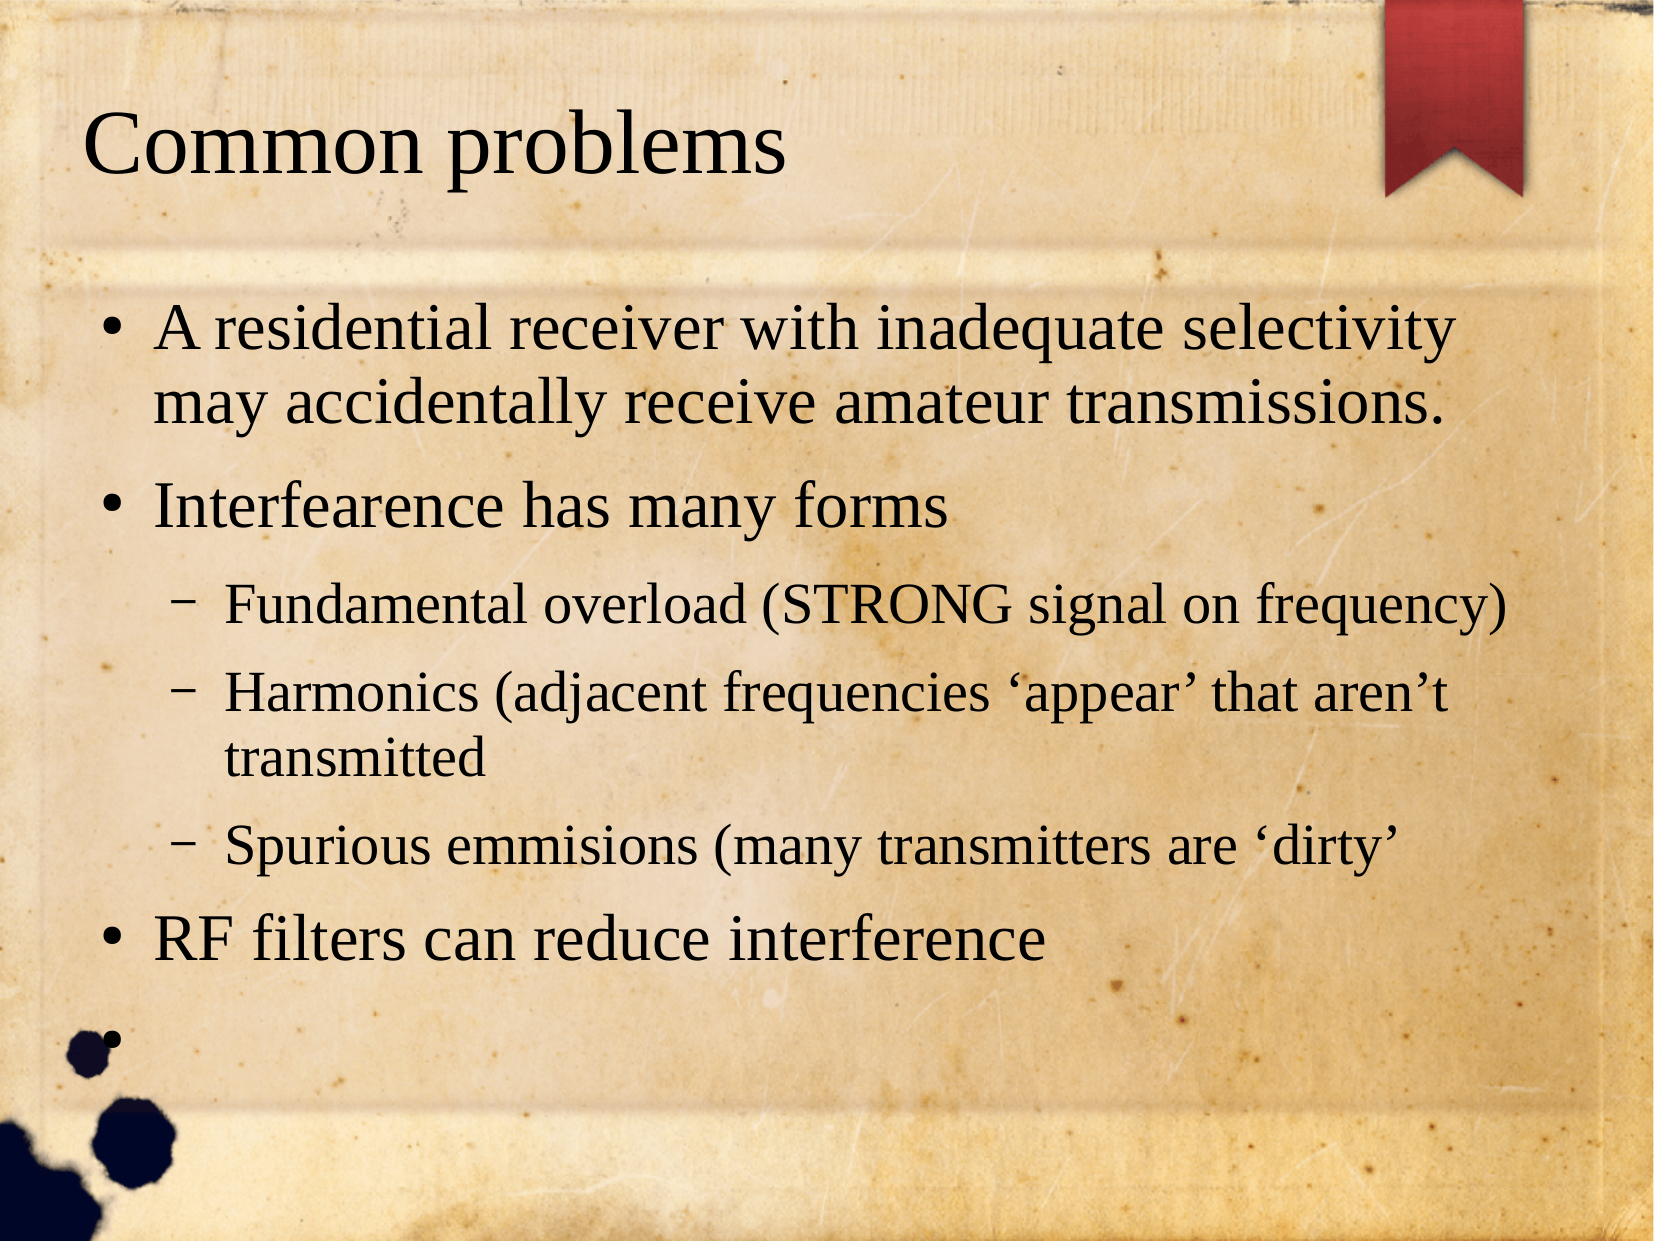

# Common problems
A residential receiver with inadequate selectivity may accidentally receive amateur transmissions.
Interfearence has many forms
Fundamental overload (STRONG signal on frequency)
Harmonics (adjacent frequencies ‘appear’ that aren’t transmitted
Spurious emmisions (many transmitters are ‘dirty’
RF filters can reduce interference